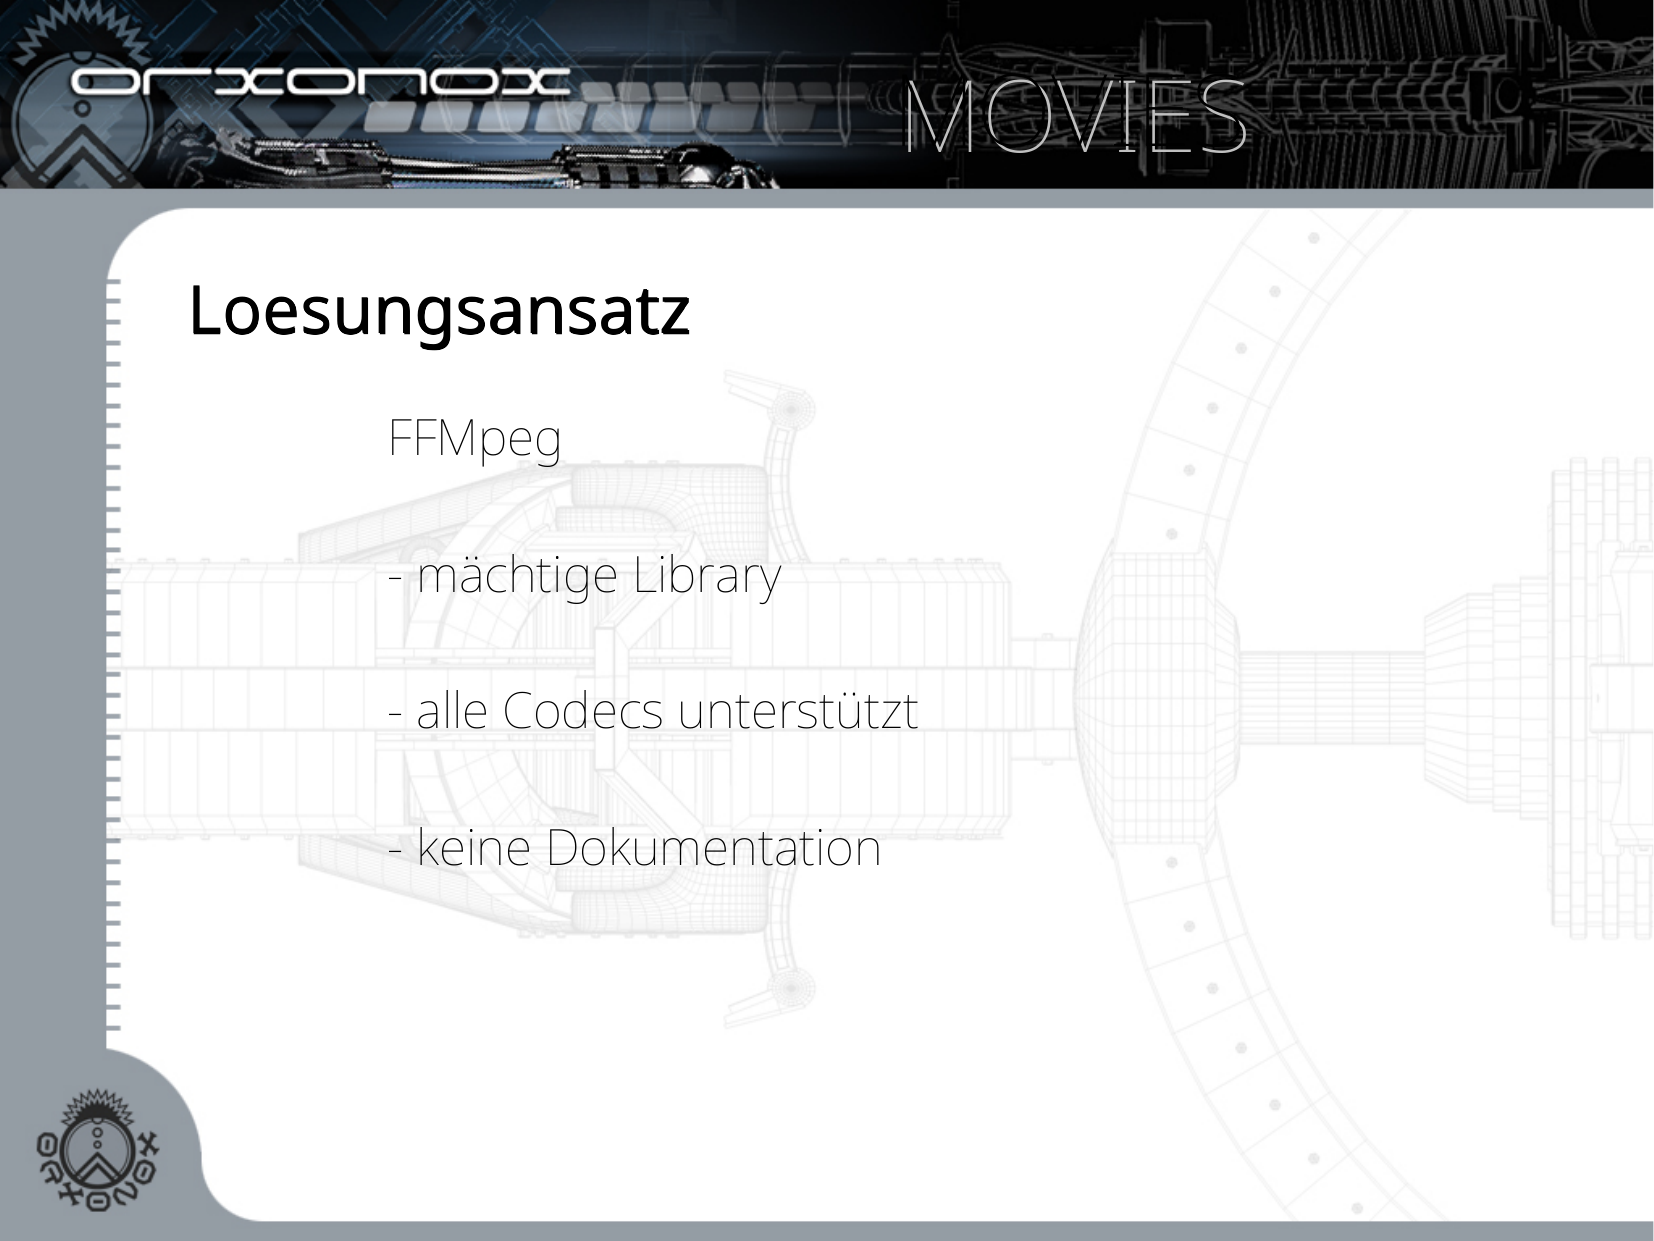

MOVIES
Loesungsansatz
FFMpeg
- mächtige Library
- alle Codecs unterstützt
- keine Dokumentation